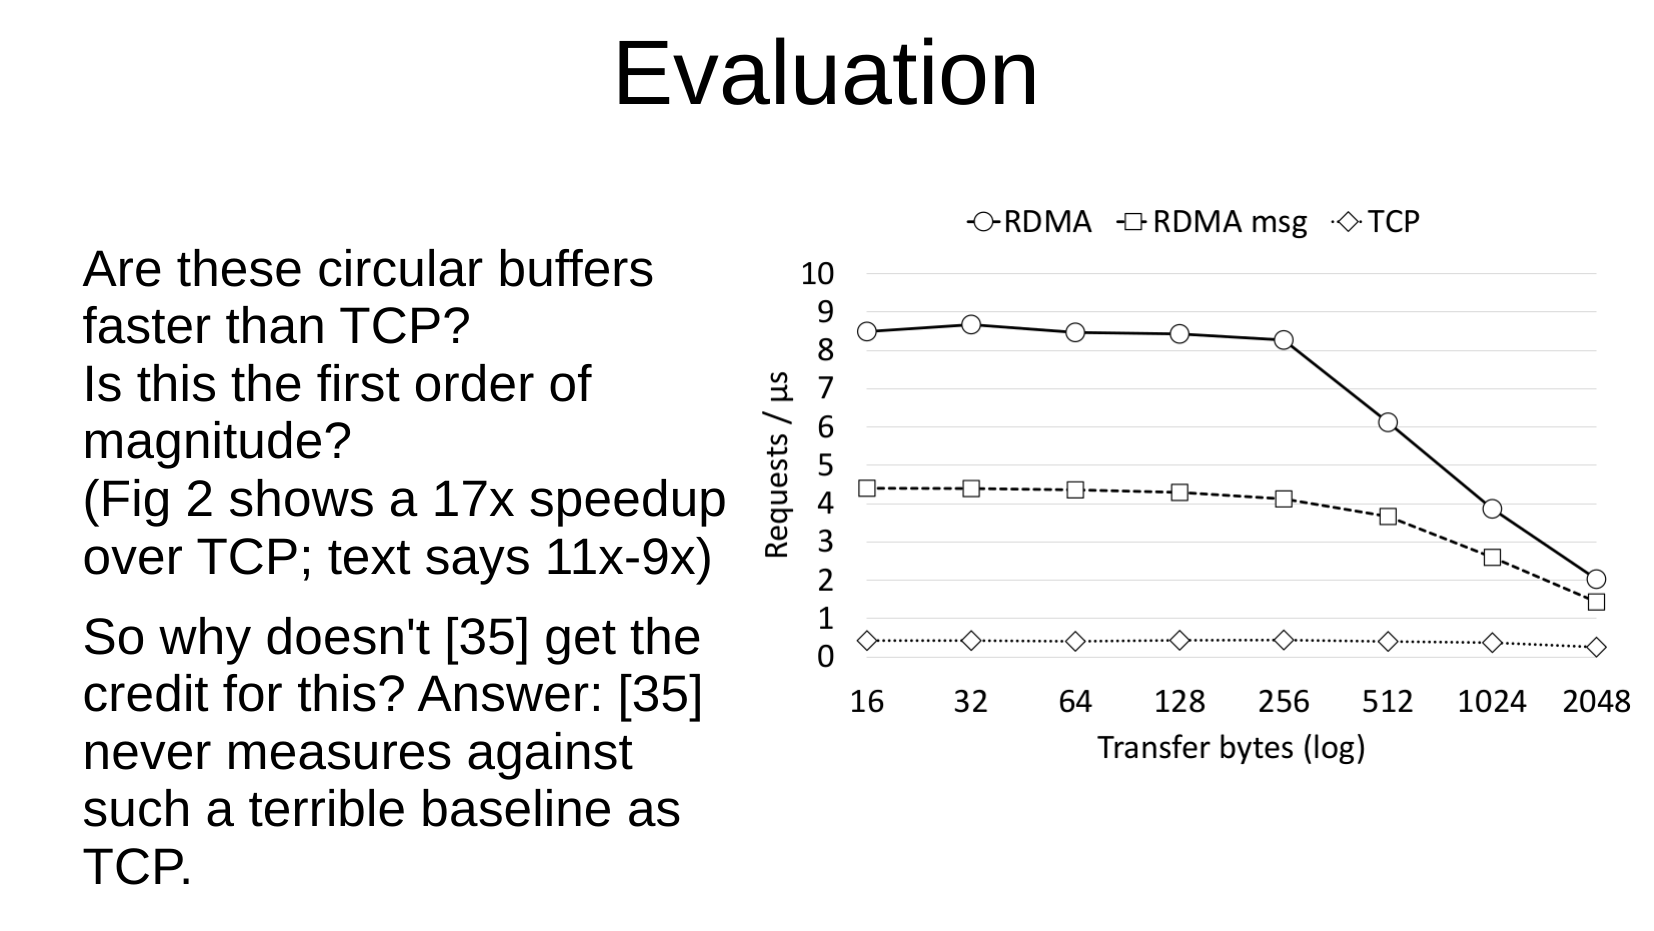

# Evaluation
Are these circular buffers faster than TCP?
Is this the first order of magnitude?
(Fig 2 shows a 17x speedup over TCP; text says 11x-9x)
So why doesn't [35] get the credit for this? Answer: [35] never measures against such a terrible baseline as TCP.